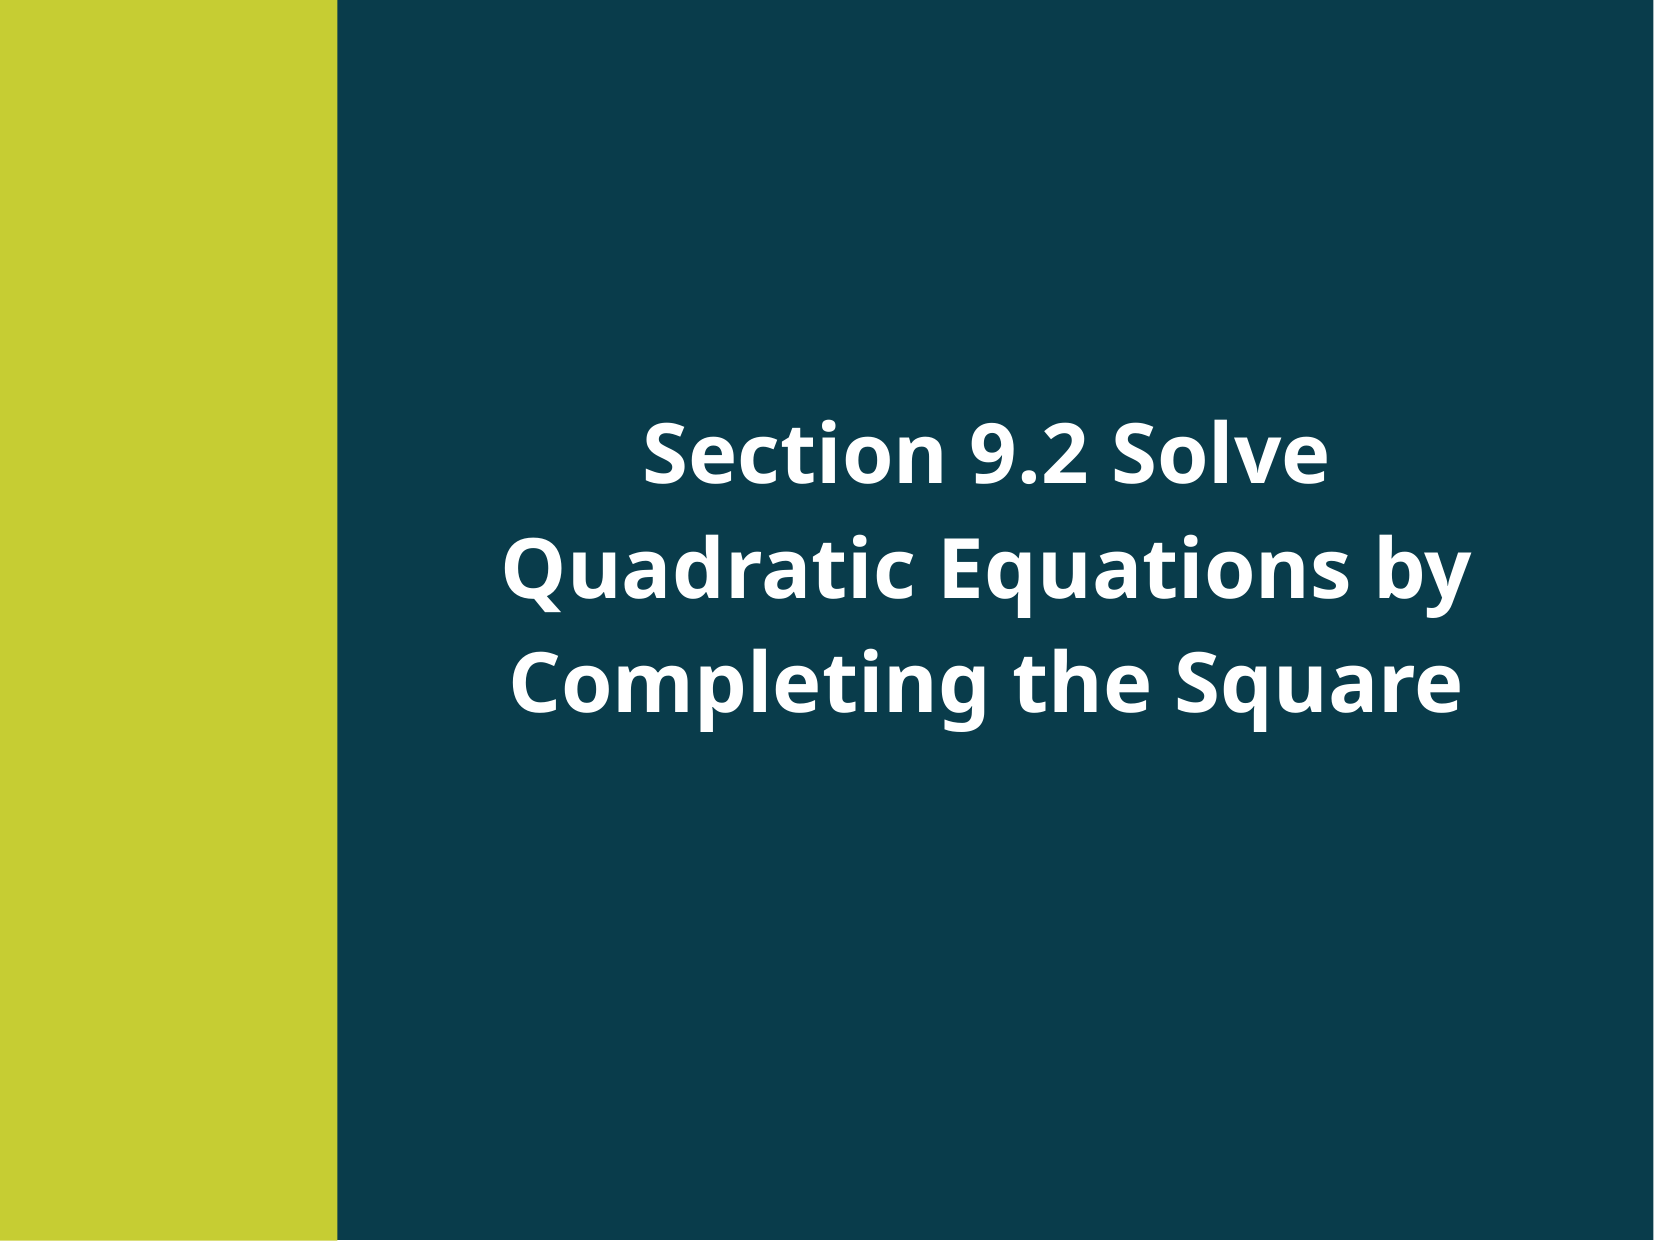

# Section 9.2 Solve Quadratic Equations by Completing the Square